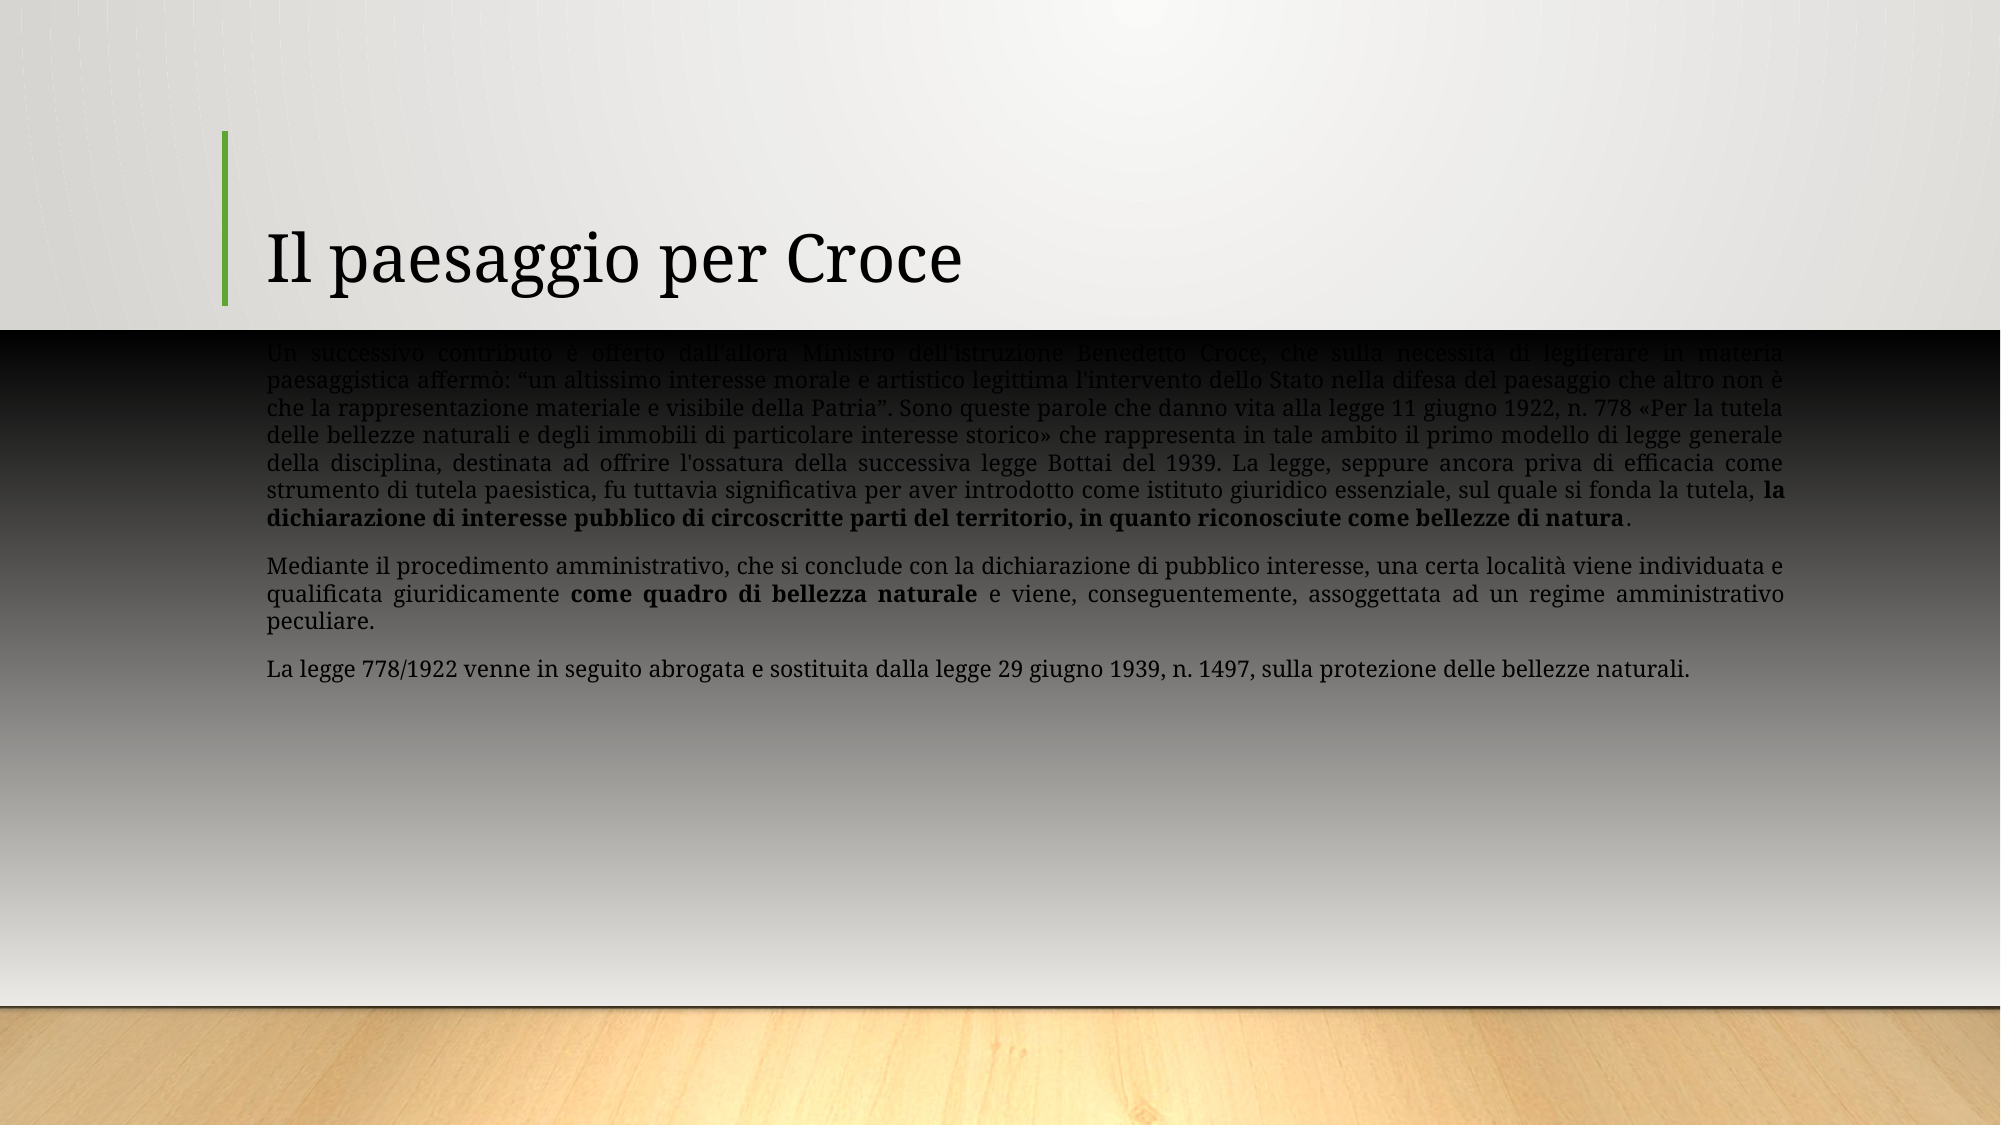

# Il paesaggio per Croce
Un successivo contributo è offerto dall'allora Ministro dell'istruzione Benedetto Croce, che sulla necessità di legiferare in materia paesaggistica affermò: “un altissimo interesse morale e artistico legittima l'intervento dello Stato nella difesa del paesaggio che altro non è che la rappresentazione materiale e visibile della Patria”. Sono queste parole che danno vita alla legge 11 giugno 1922, n. 778 «Per la tutela delle bellezze naturali e degli immobili di particolare interesse storico» che rappresenta in tale ambito il primo modello di legge generale della disciplina, destinata ad offrire l'ossatura della successiva legge Bottai del 1939. La legge, seppure ancora priva di efficacia come strumento di tutela paesistica, fu tuttavia significativa per aver introdotto come istituto giuridico essenziale, sul quale si fonda la tutela, la dichiarazione di interesse pubblico di circoscritte parti del territorio, in quanto riconosciute come bellezze di natura.
Mediante il procedimento amministrativo, che si conclude con la dichiarazione di pubblico interesse, una certa località viene individuata e qualificata giuridicamente come quadro di bellezza naturale e viene, conseguentemente, assoggettata ad un regime amministrativo peculiare.
La legge 778/1922 venne in seguito abrogata e sostituita dalla legge 29 giugno 1939, n. 1497, sulla protezione delle bellezze naturali.